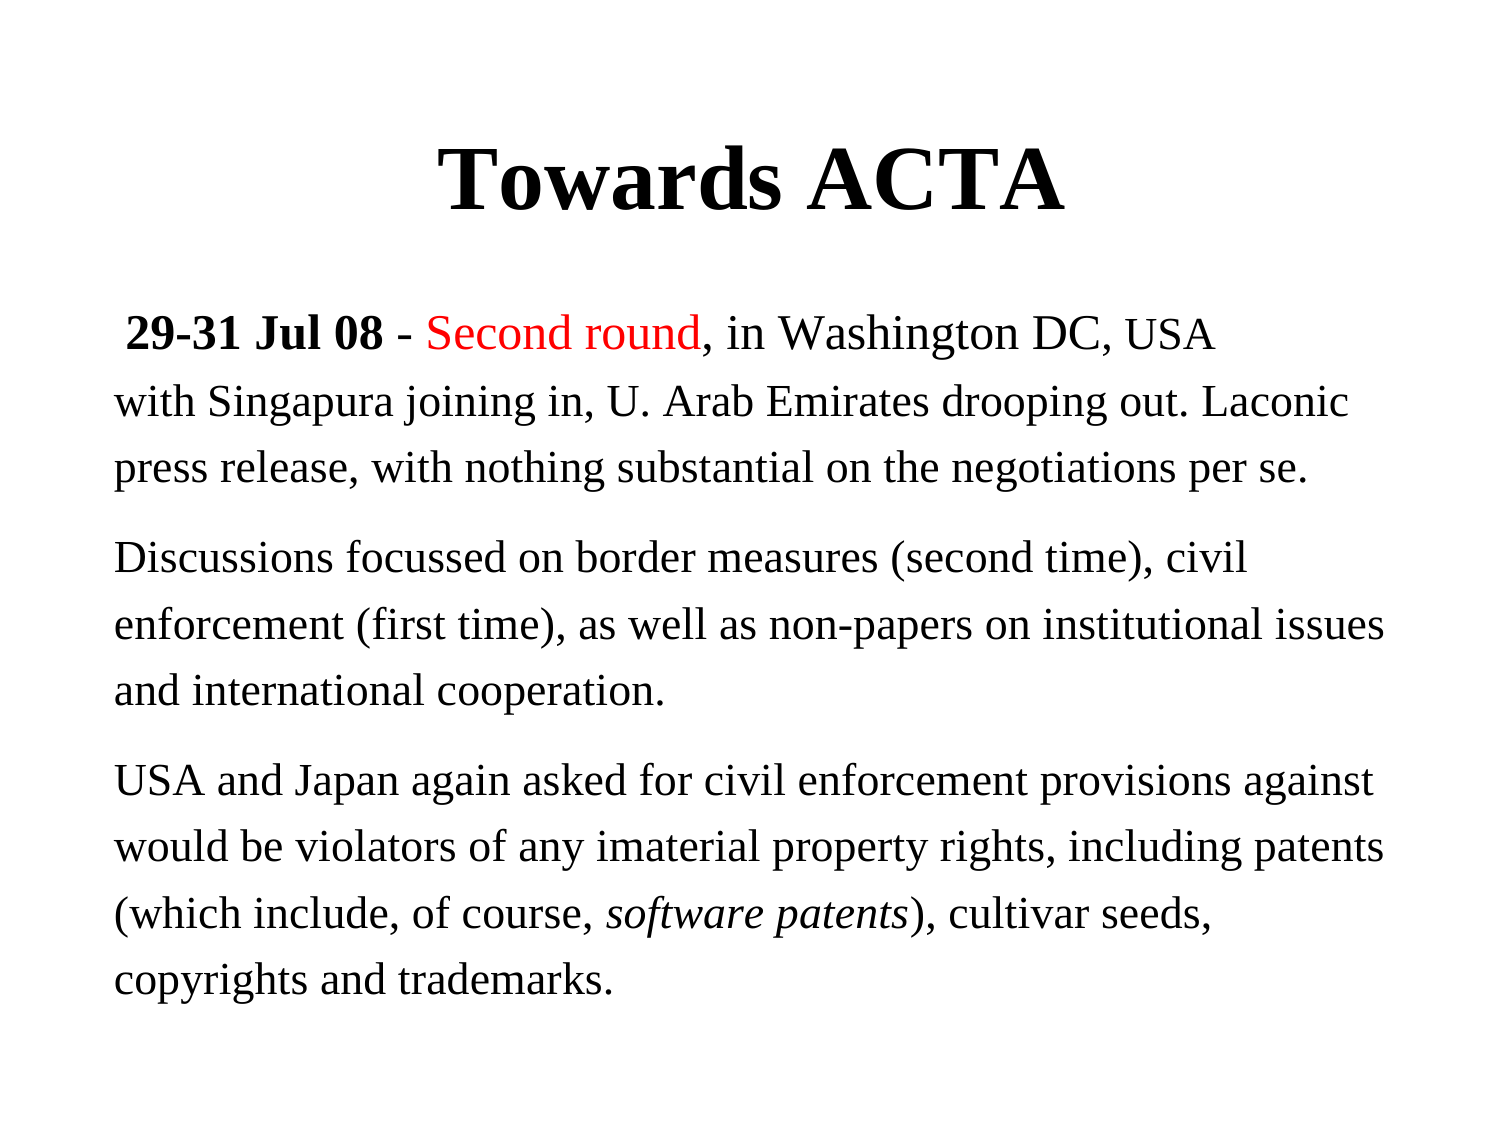

# Towards ACTA
 29-31 Jul 08 - Second round, in Washington DC, USA
with Singapura joining in, U. Arab Emirates drooping out. Laconic press release, with nothing substantial on the negotiations per se.
Discussions focussed on border measures (second time), civil enforcement (first time), as well as non-papers on institutional issues and international cooperation.
USA and Japan again asked for civil enforcement provisions against would be violators of any imaterial property rights, including patents (which include, of course, software patents), cultivar seeds, copyrights and trademarks.